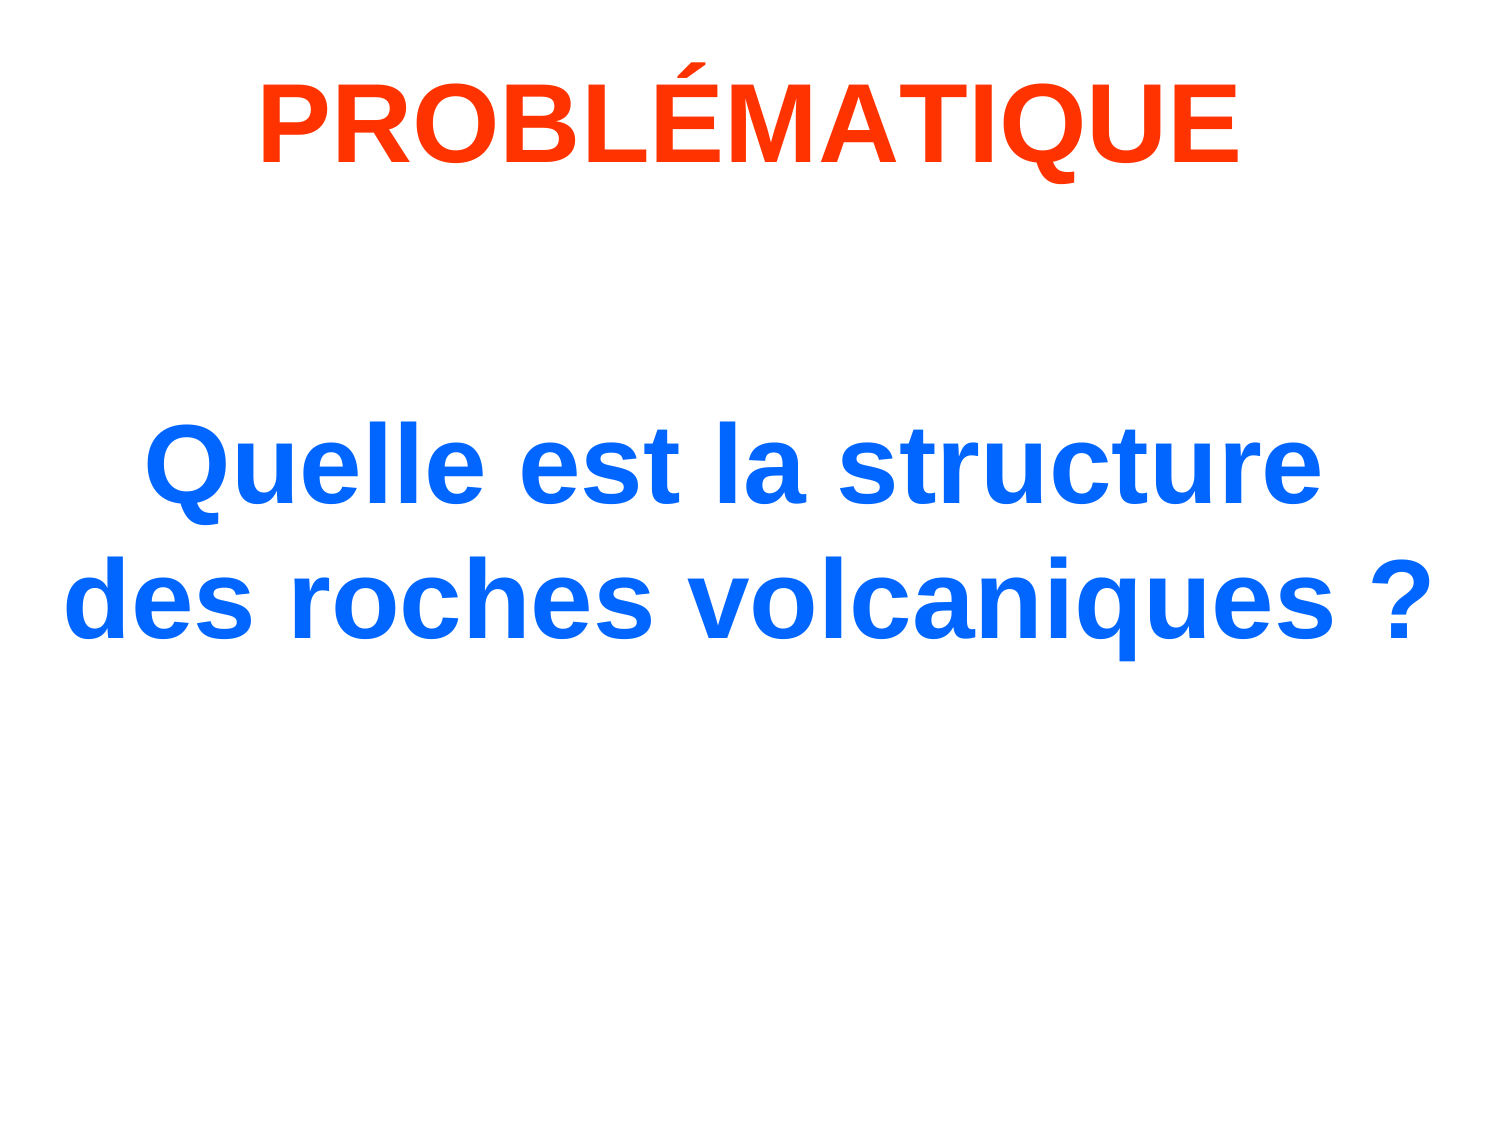

PROBLÉMATIQUE
# Quelle est la structure des roches volcaniques ?